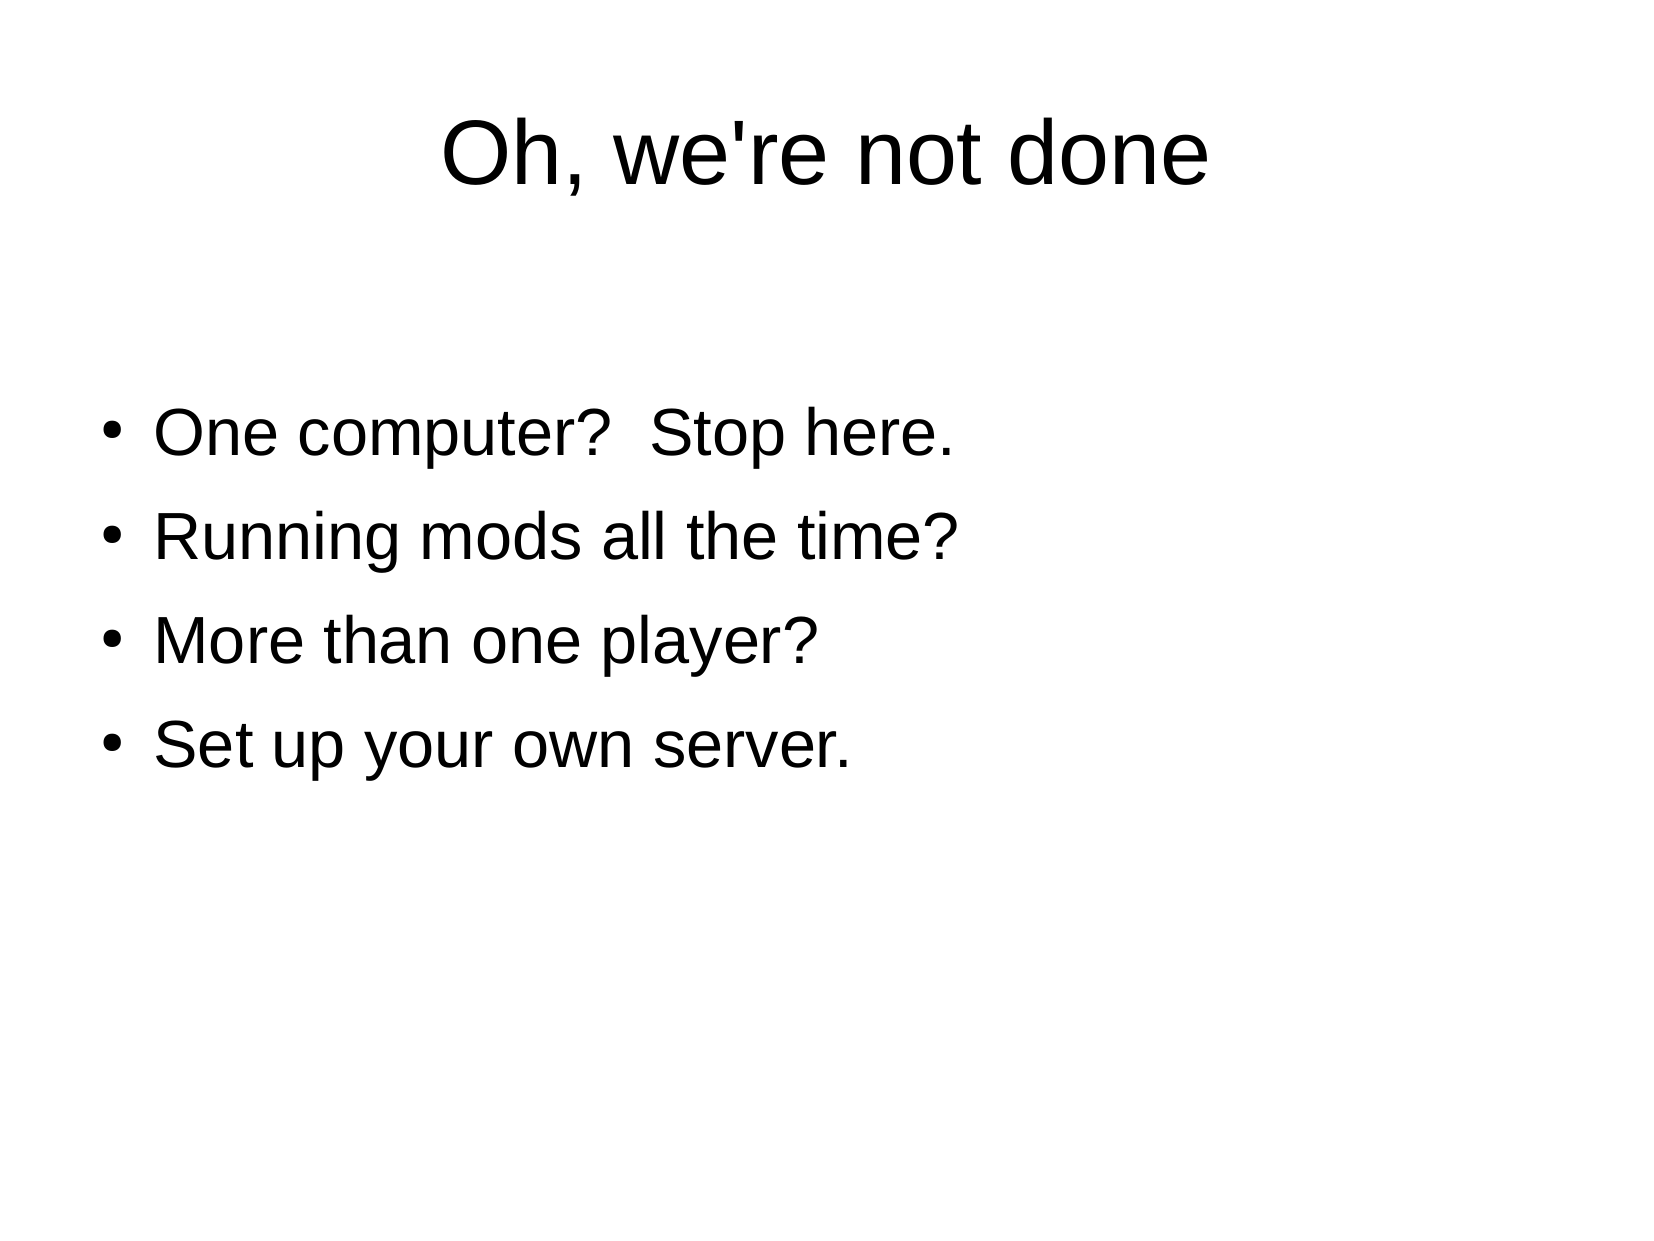

# Oh, we're not done
One computer? Stop here.
Running mods all the time?
More than one player?
Set up your own server.